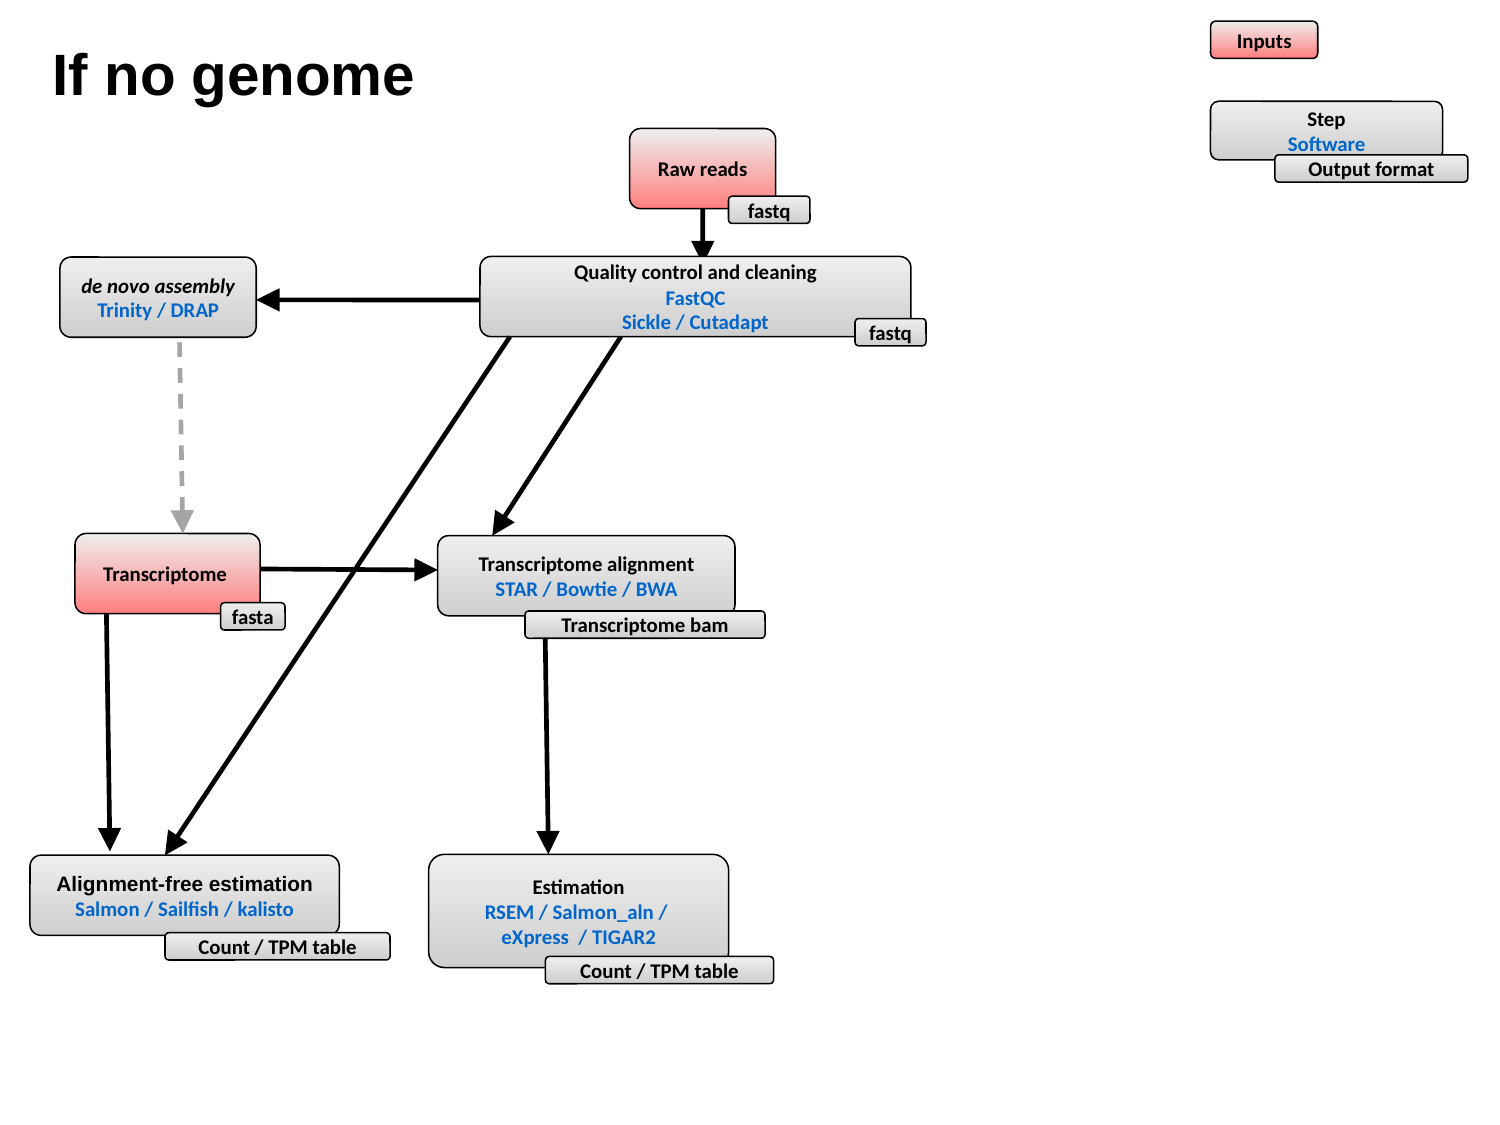

Inputs
If no genome
Step
Software
Raw reads
Output format
fastq
Quality control and cleaning
FastQC
Sickle / Cutadapt
de novo assembly
Trinity / DRAP
fastq
Transcriptome
Transcriptome alignment
STAR / Bowtie / BWA
fasta
Transcriptome bam
Estimation
RSEM / Salmon_aln /
eXpress / TIGAR2
Alignment-free estimation
Salmon / Sailfish / kalisto
Count / TPM table
Count / TPM table